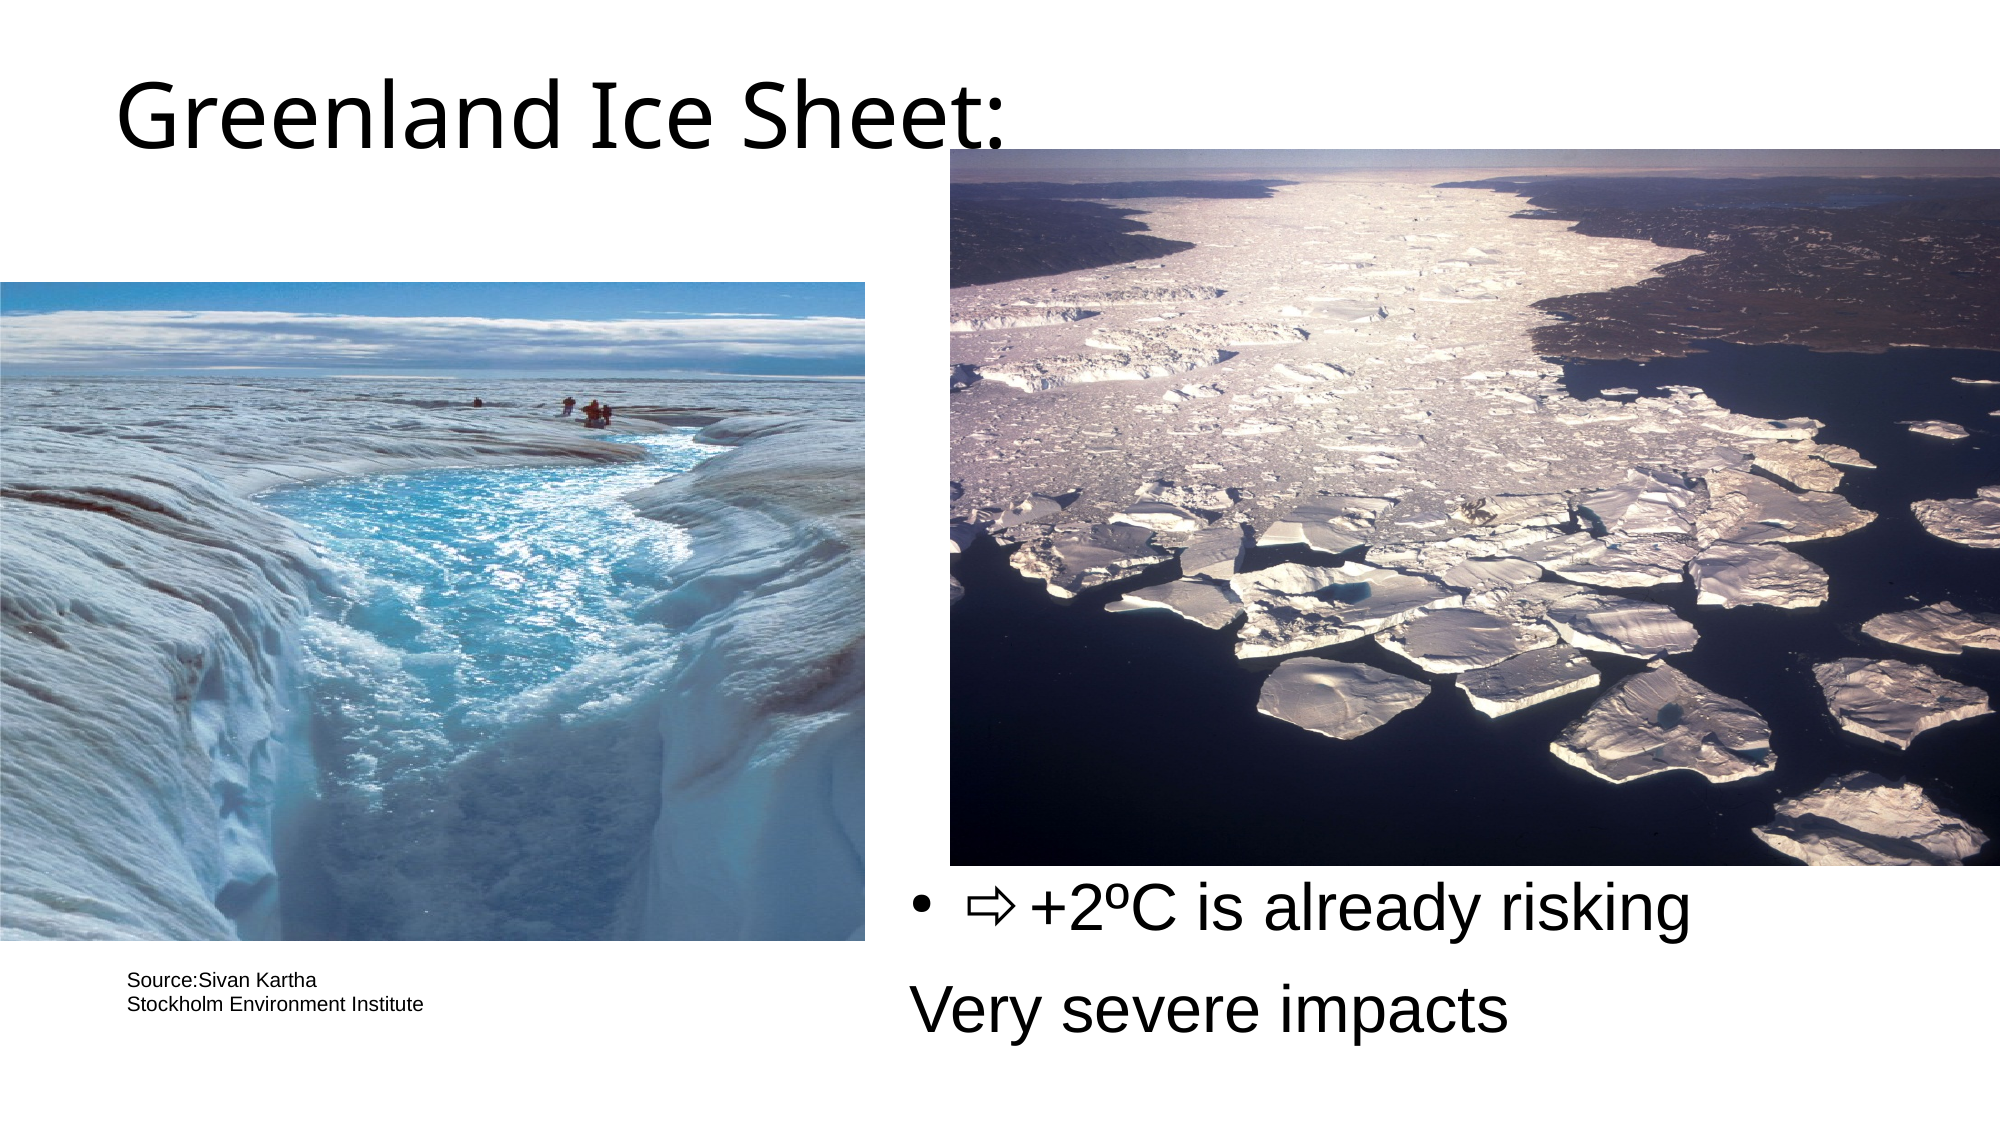

# Greenland Ice Sheet:
+2ºC is already risking
Very severe impacts
Source:Sivan Kartha
Stockholm Environment Institute